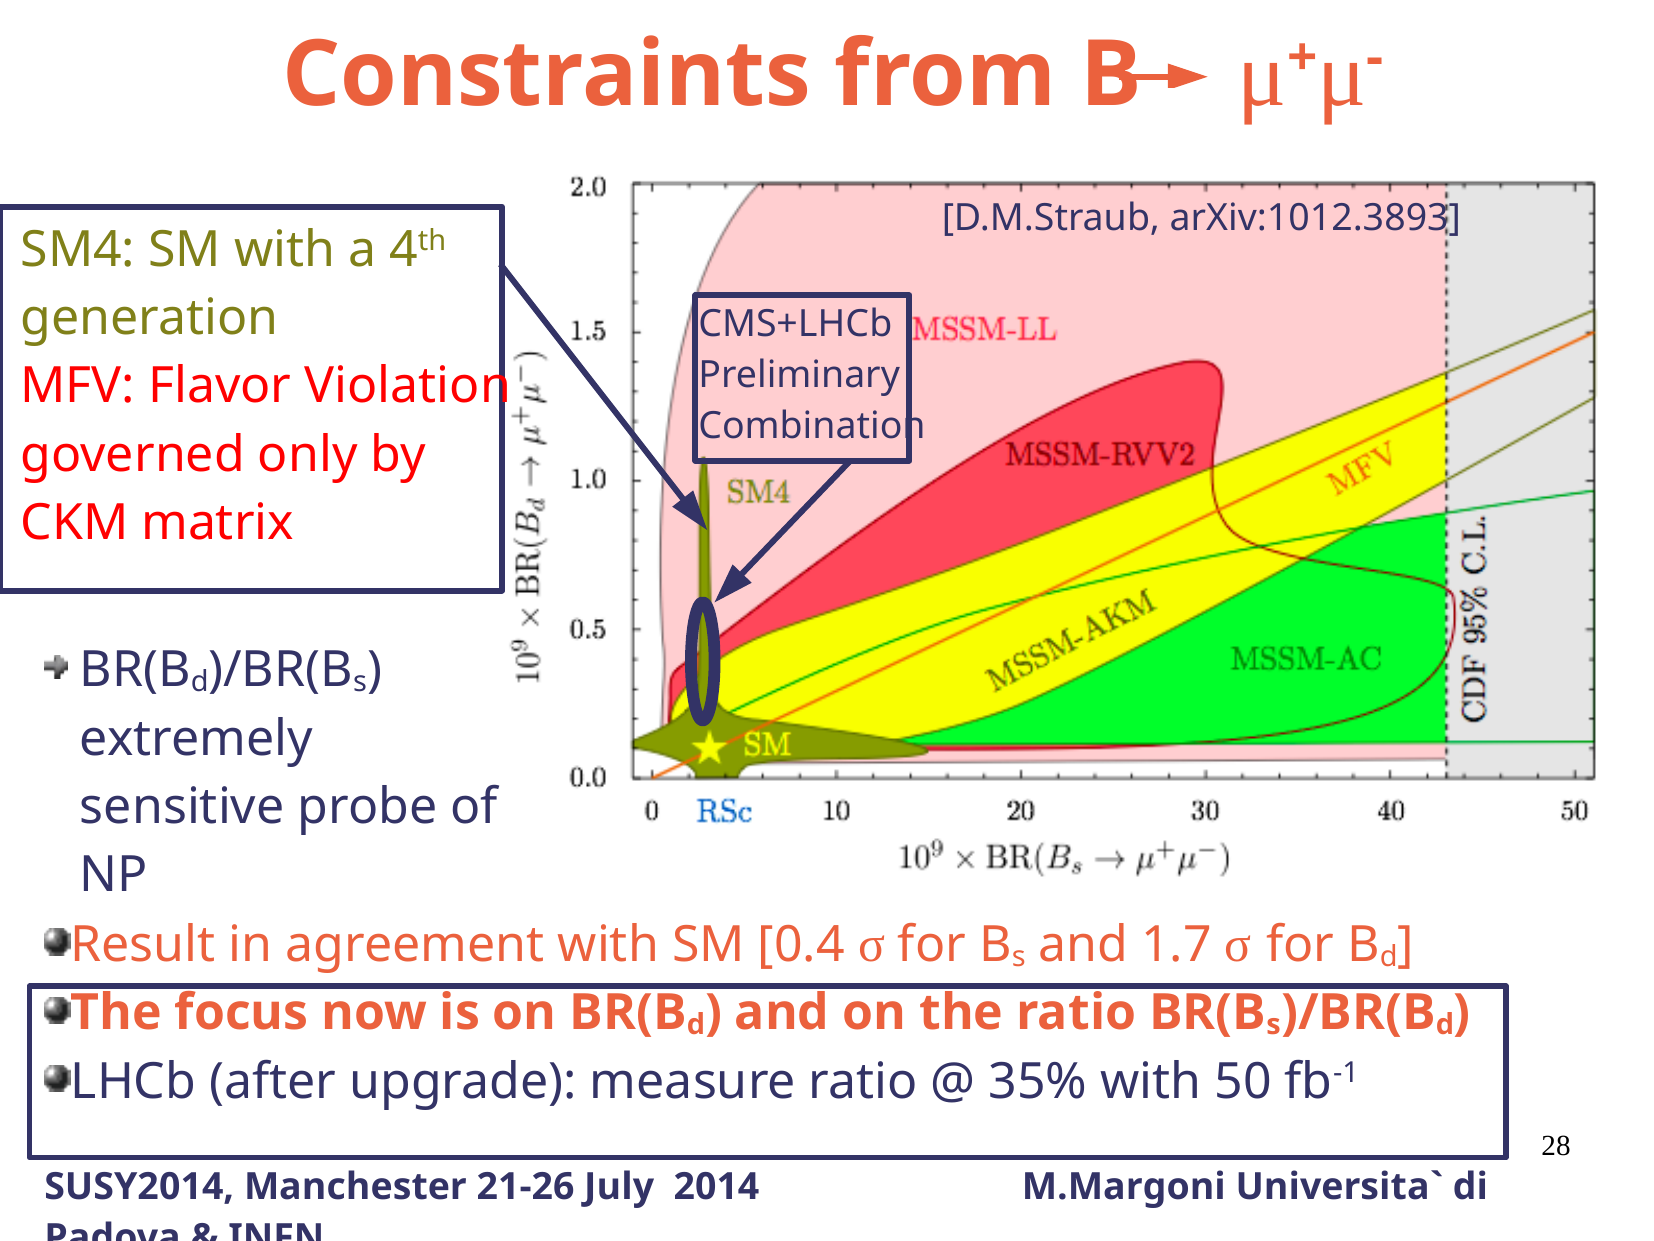

# Constraints from B μ+μ-
[D.M.Straub, arXiv:1012.3893]
SM4: SM with a 4th generation
MFV: Flavor Violation governed only by CKM matrix
CMS+LHCb
Preliminary Combination
BR(Bd)/BR(Bs) extremely sensitive probe of NP
Result in agreement with SM [0.4 σ for Bs and 1.7 σ for Bd]
The focus now is on BR(Bd) and on the ratio BR(Bs)/BR(Bd)
LHCb (after upgrade): measure ratio @ 35% with 50 fb-1
28
SUSY2014, Manchester 21-26 July 2014 M.Margoni Universita` di Padova & INFN